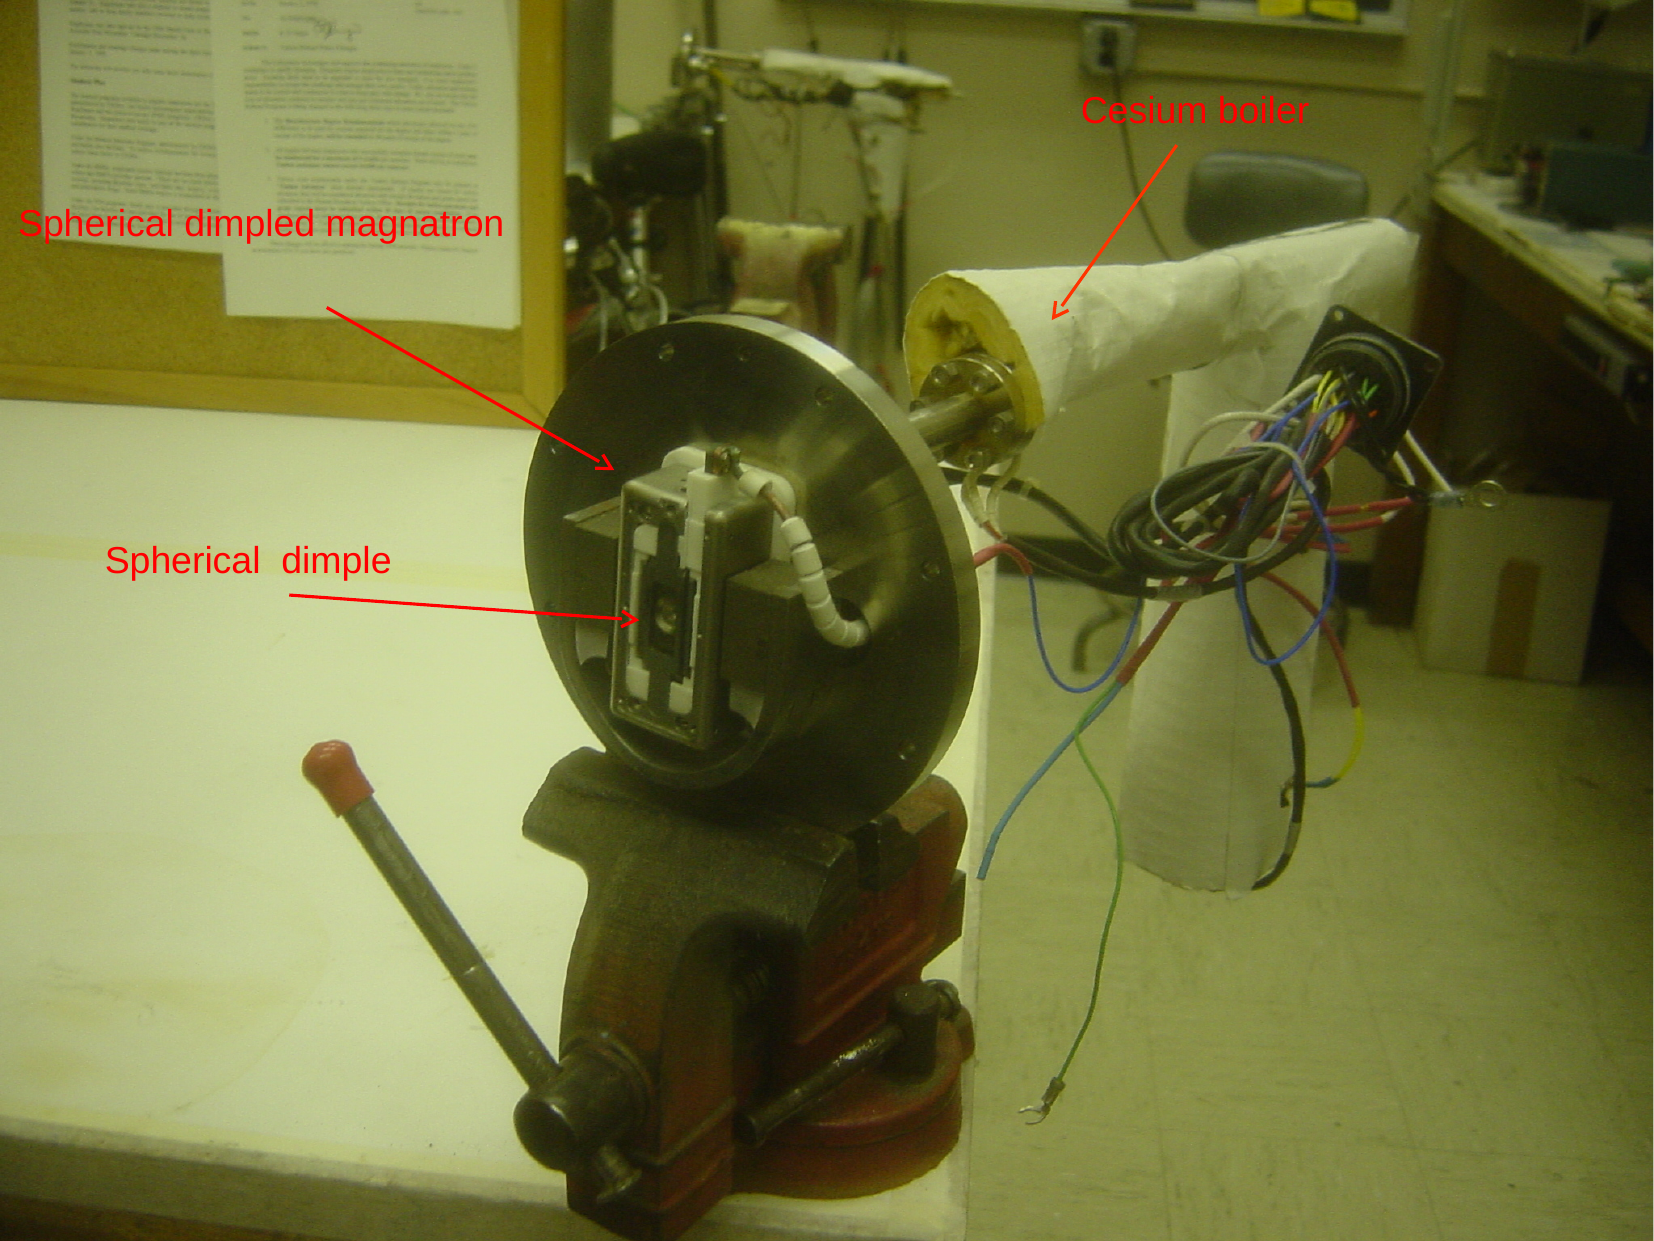

#
Cesium boiler
Spherical dimpled magnatron
Spherical dimple